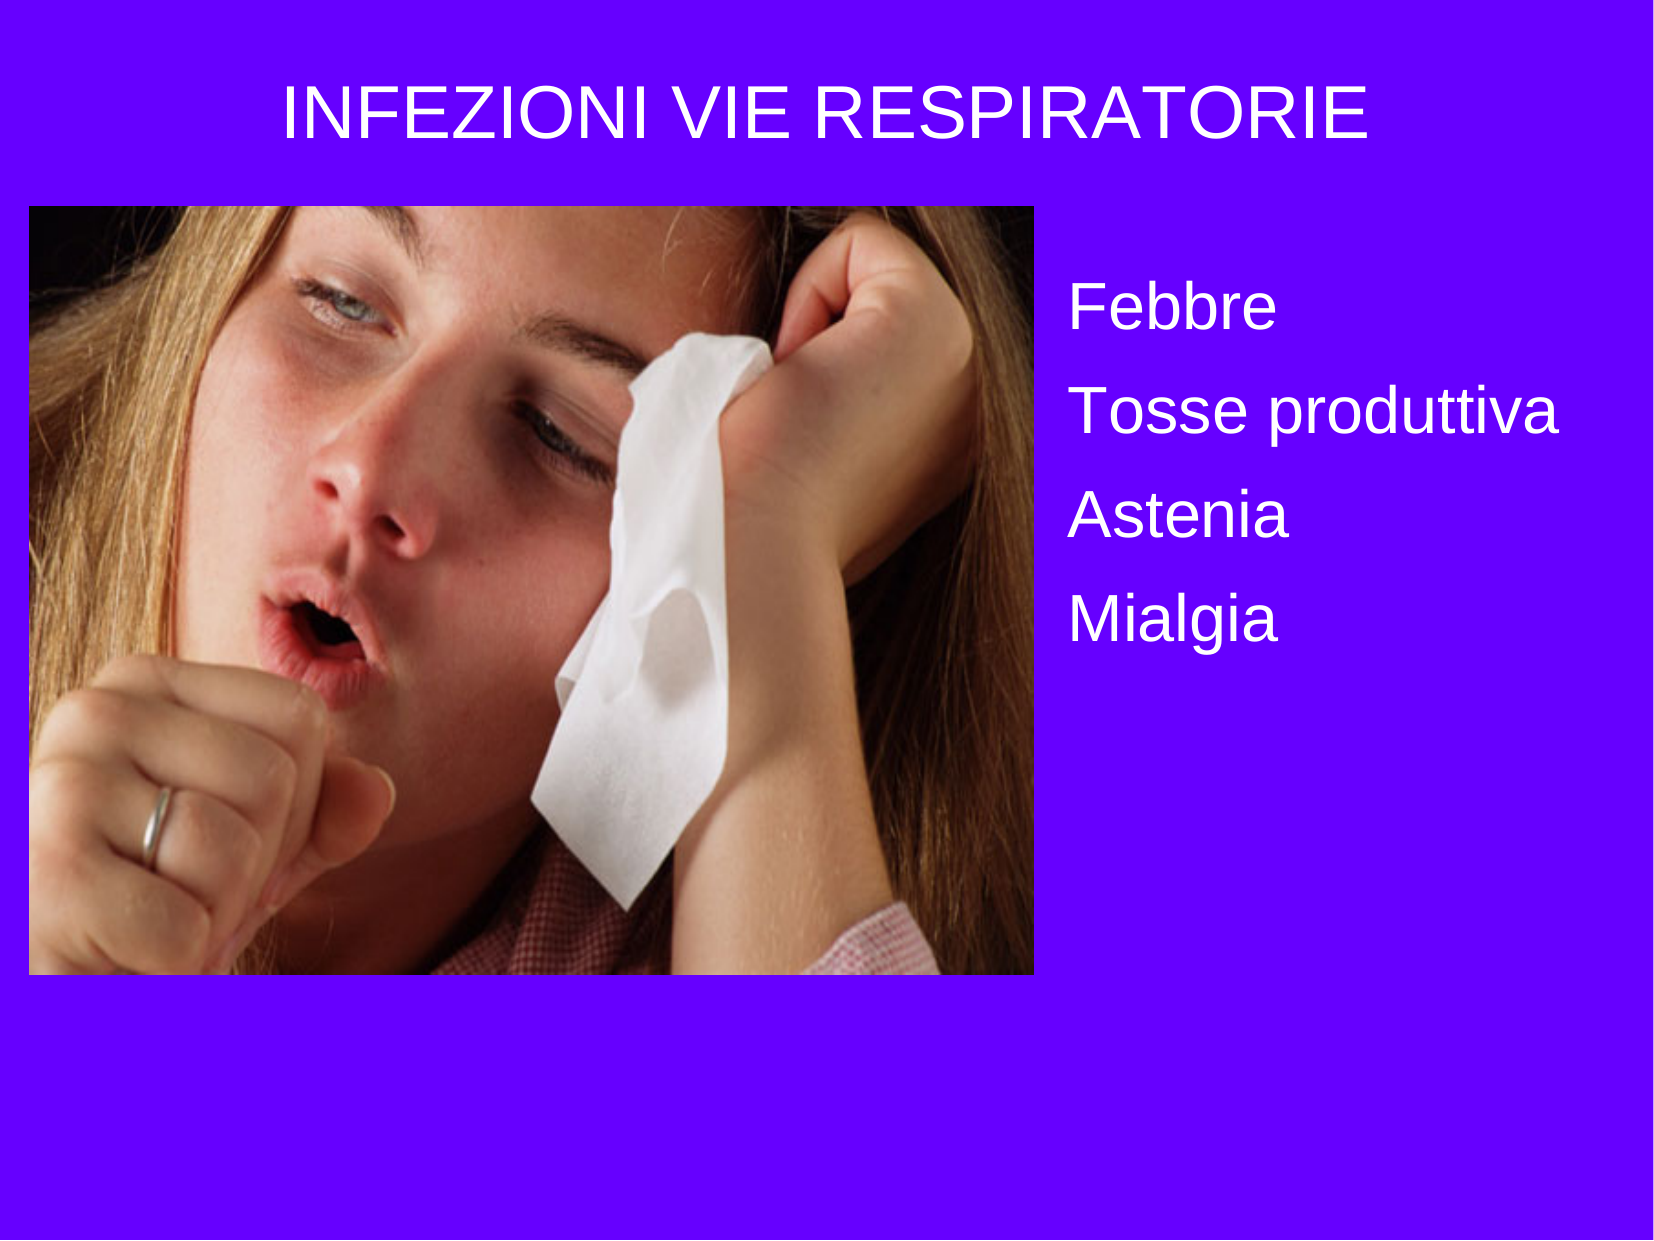

# INFEZIONI VIE RESPIRATORIE
Febbre
Tosse produttiva
Astenia
Mialgia